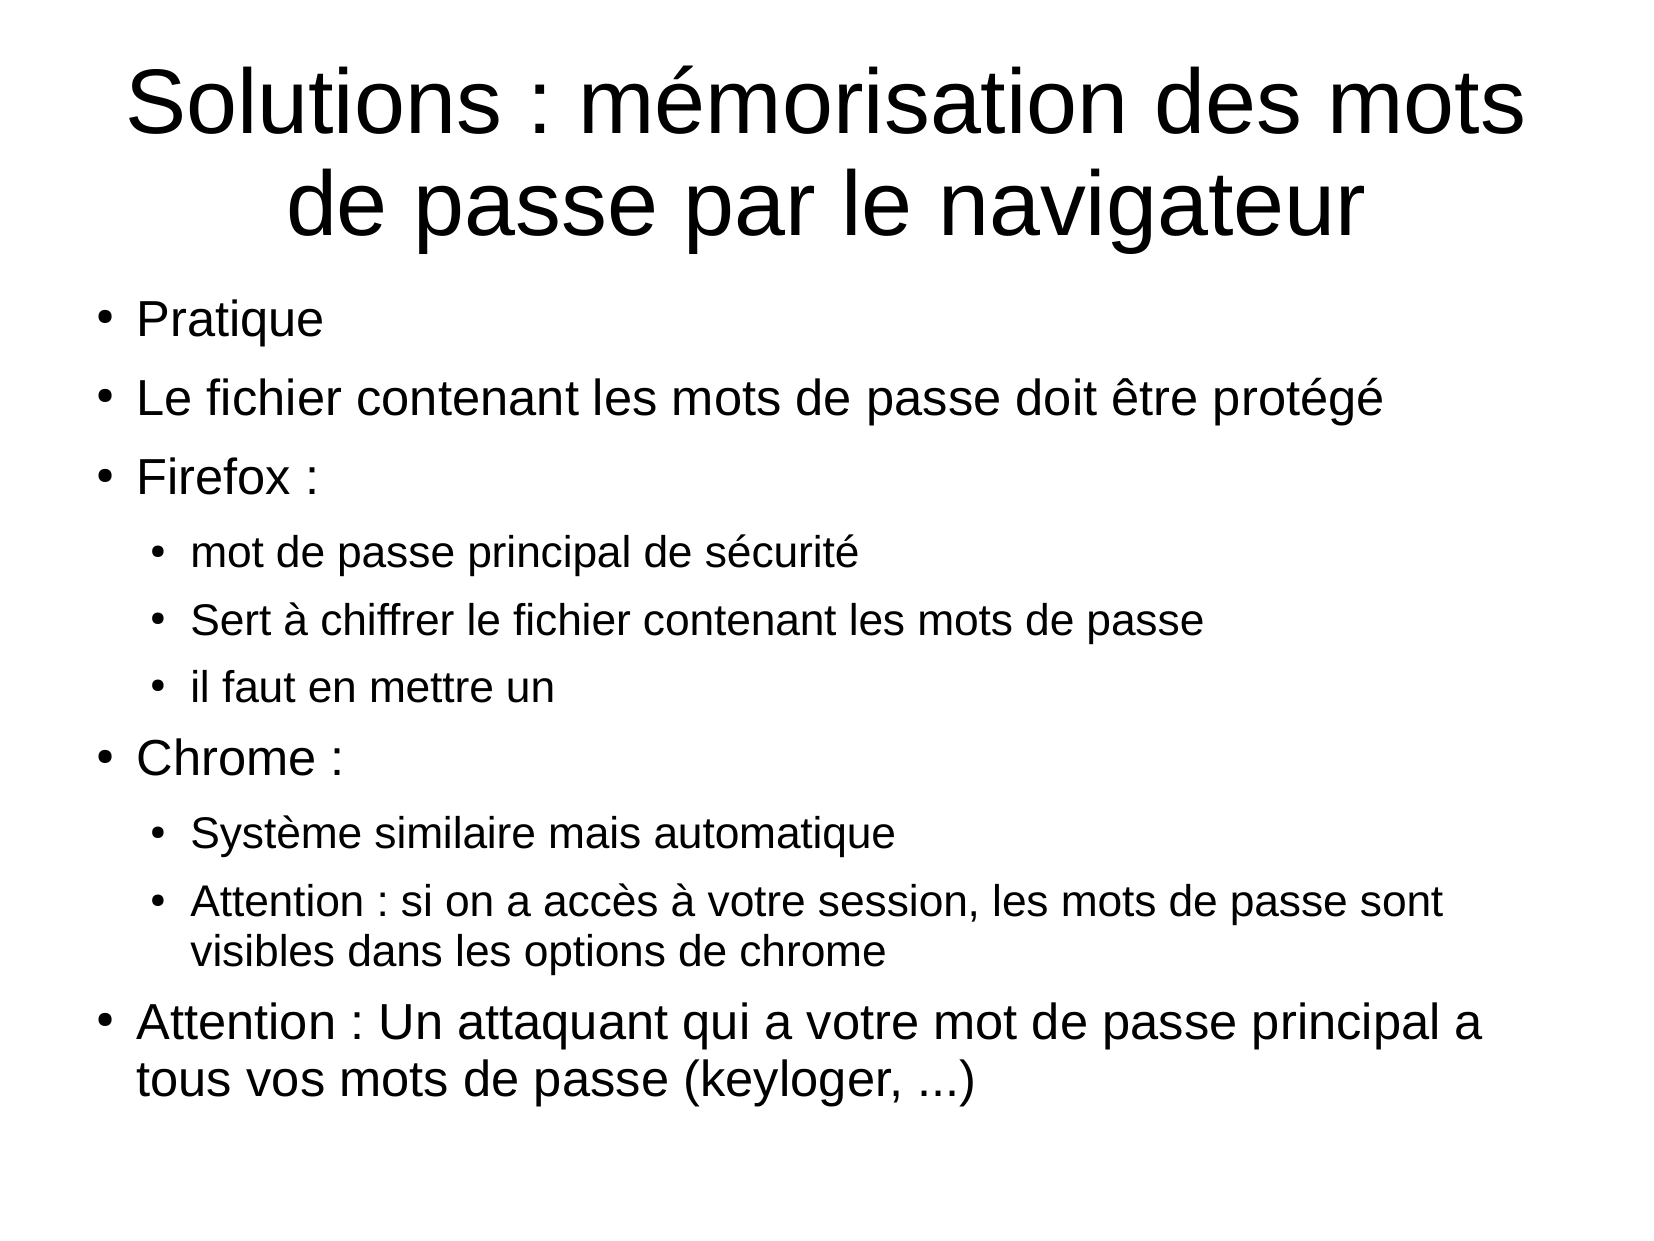

# Solutions : mémorisation des mots de passe par le navigateur
Pratique
Le fichier contenant les mots de passe doit être protégé
Firefox :
mot de passe principal de sécurité
Sert à chiffrer le fichier contenant les mots de passe
il faut en mettre un
Chrome :
Système similaire mais automatique
Attention : si on a accès à votre session, les mots de passe sont visibles dans les options de chrome
Attention : Un attaquant qui a votre mot de passe principal a tous vos mots de passe (keyloger, ...)